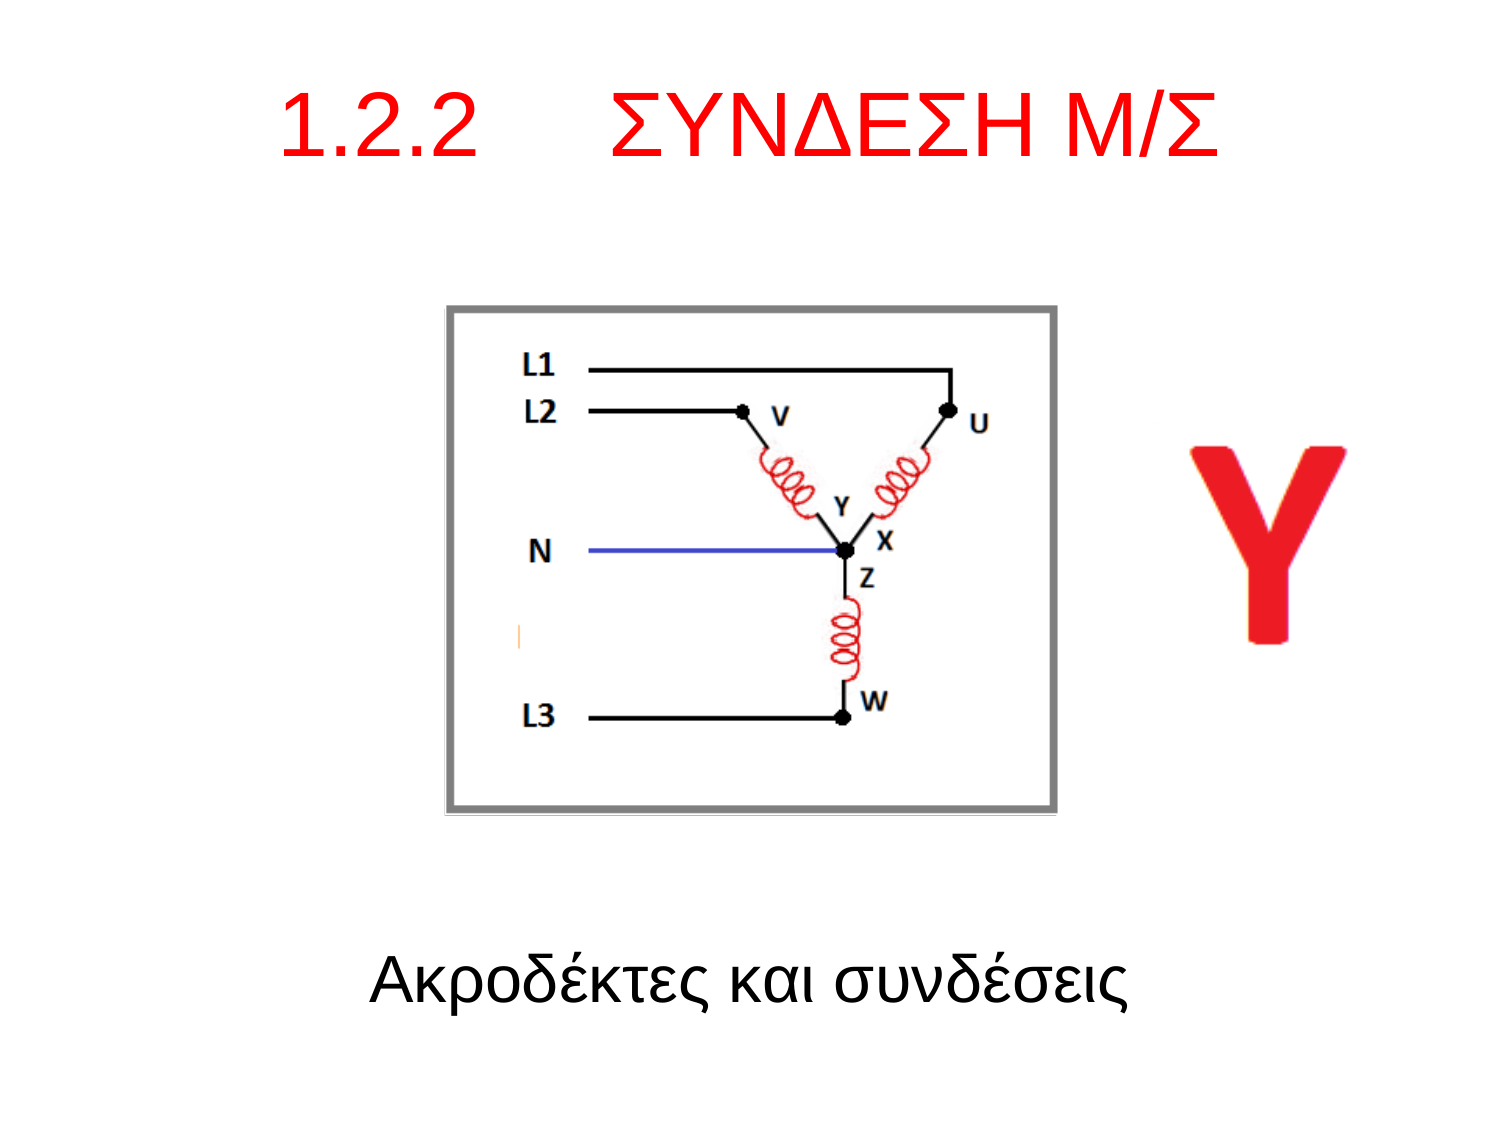

# 1.2.2 ΣΥΝΔΕΣΗ Μ/Σ
Ακροδέκτες και συνδέσεις